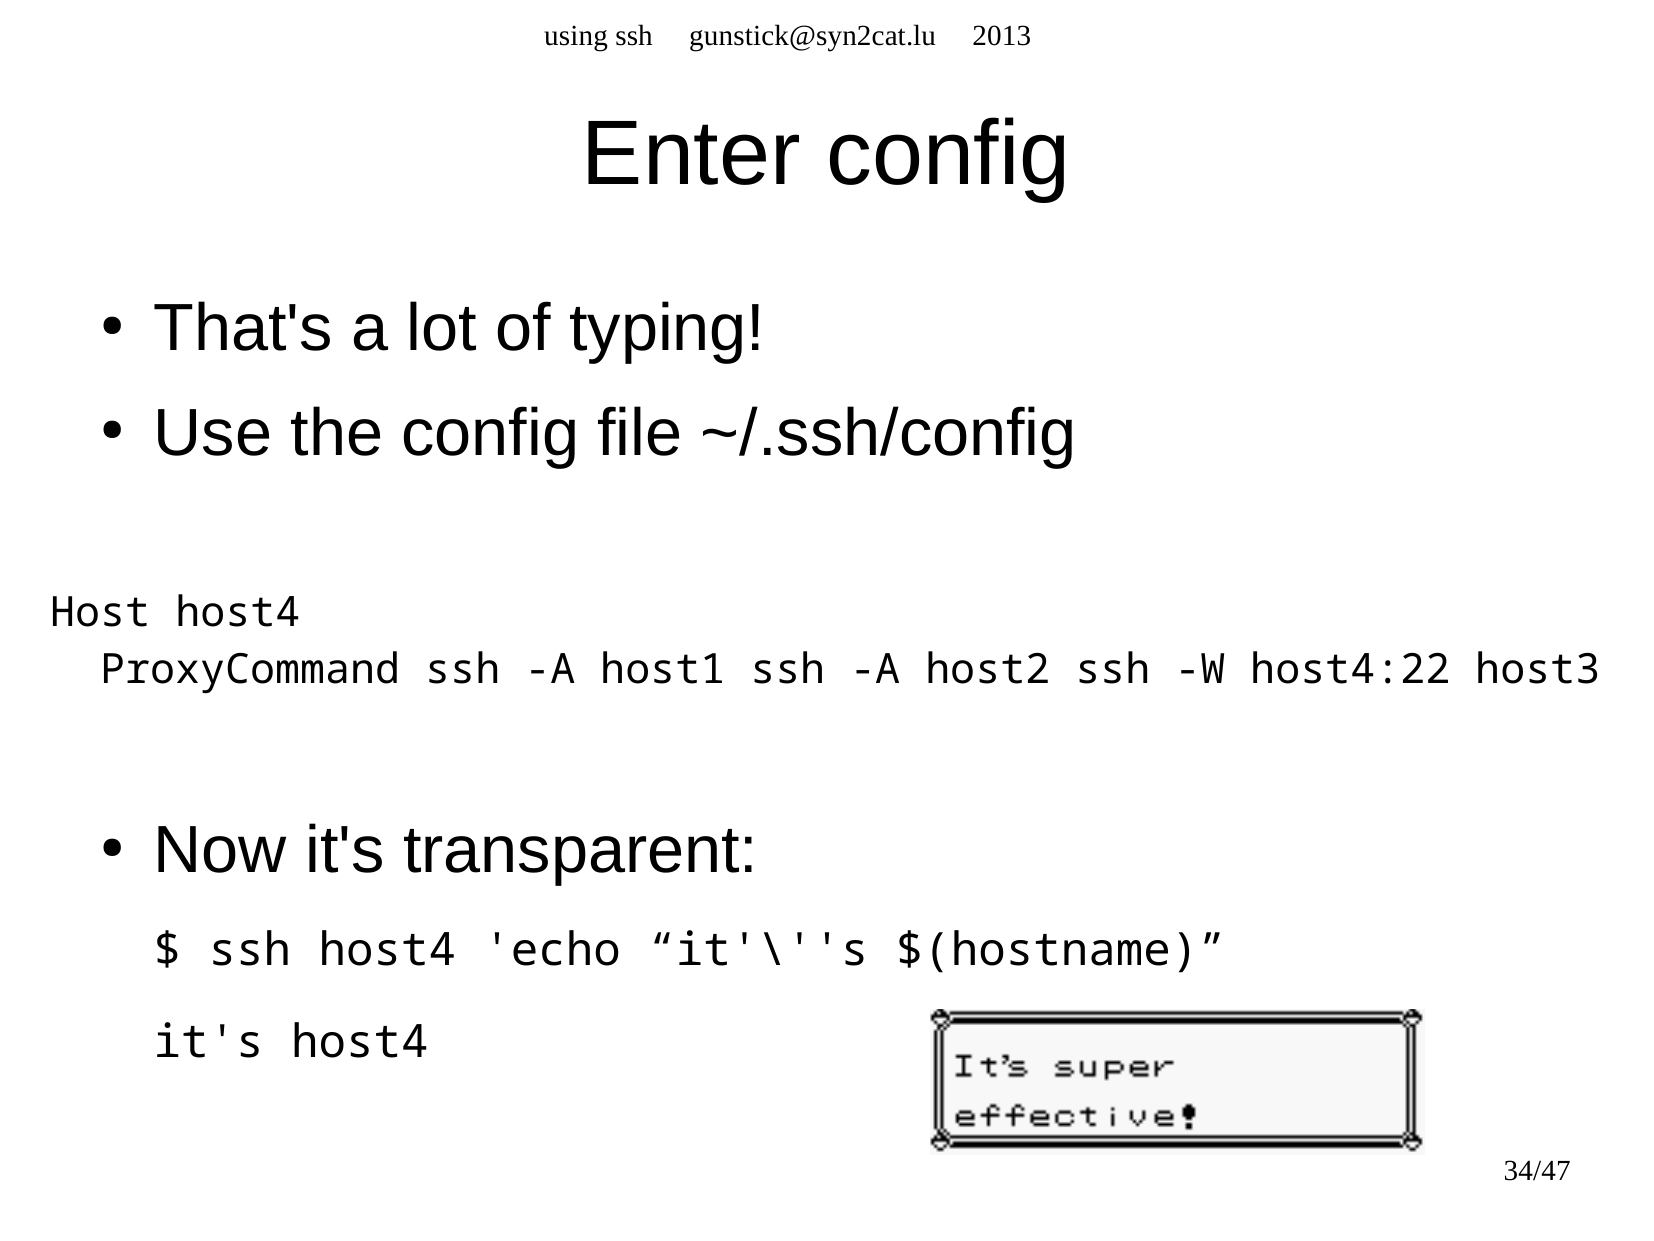

using ssh gunstick@syn2cat.lu 2013
# Enter config
That's a lot of typing!
Use the config file ~/.ssh/config
Now it's transparent:
$ ssh host4 'echo “it'\''s $(hostname)”
it's host4
Host host4
 ProxyCommand ssh -A host1 ssh -A host2 ssh -W host4:22 host3
34